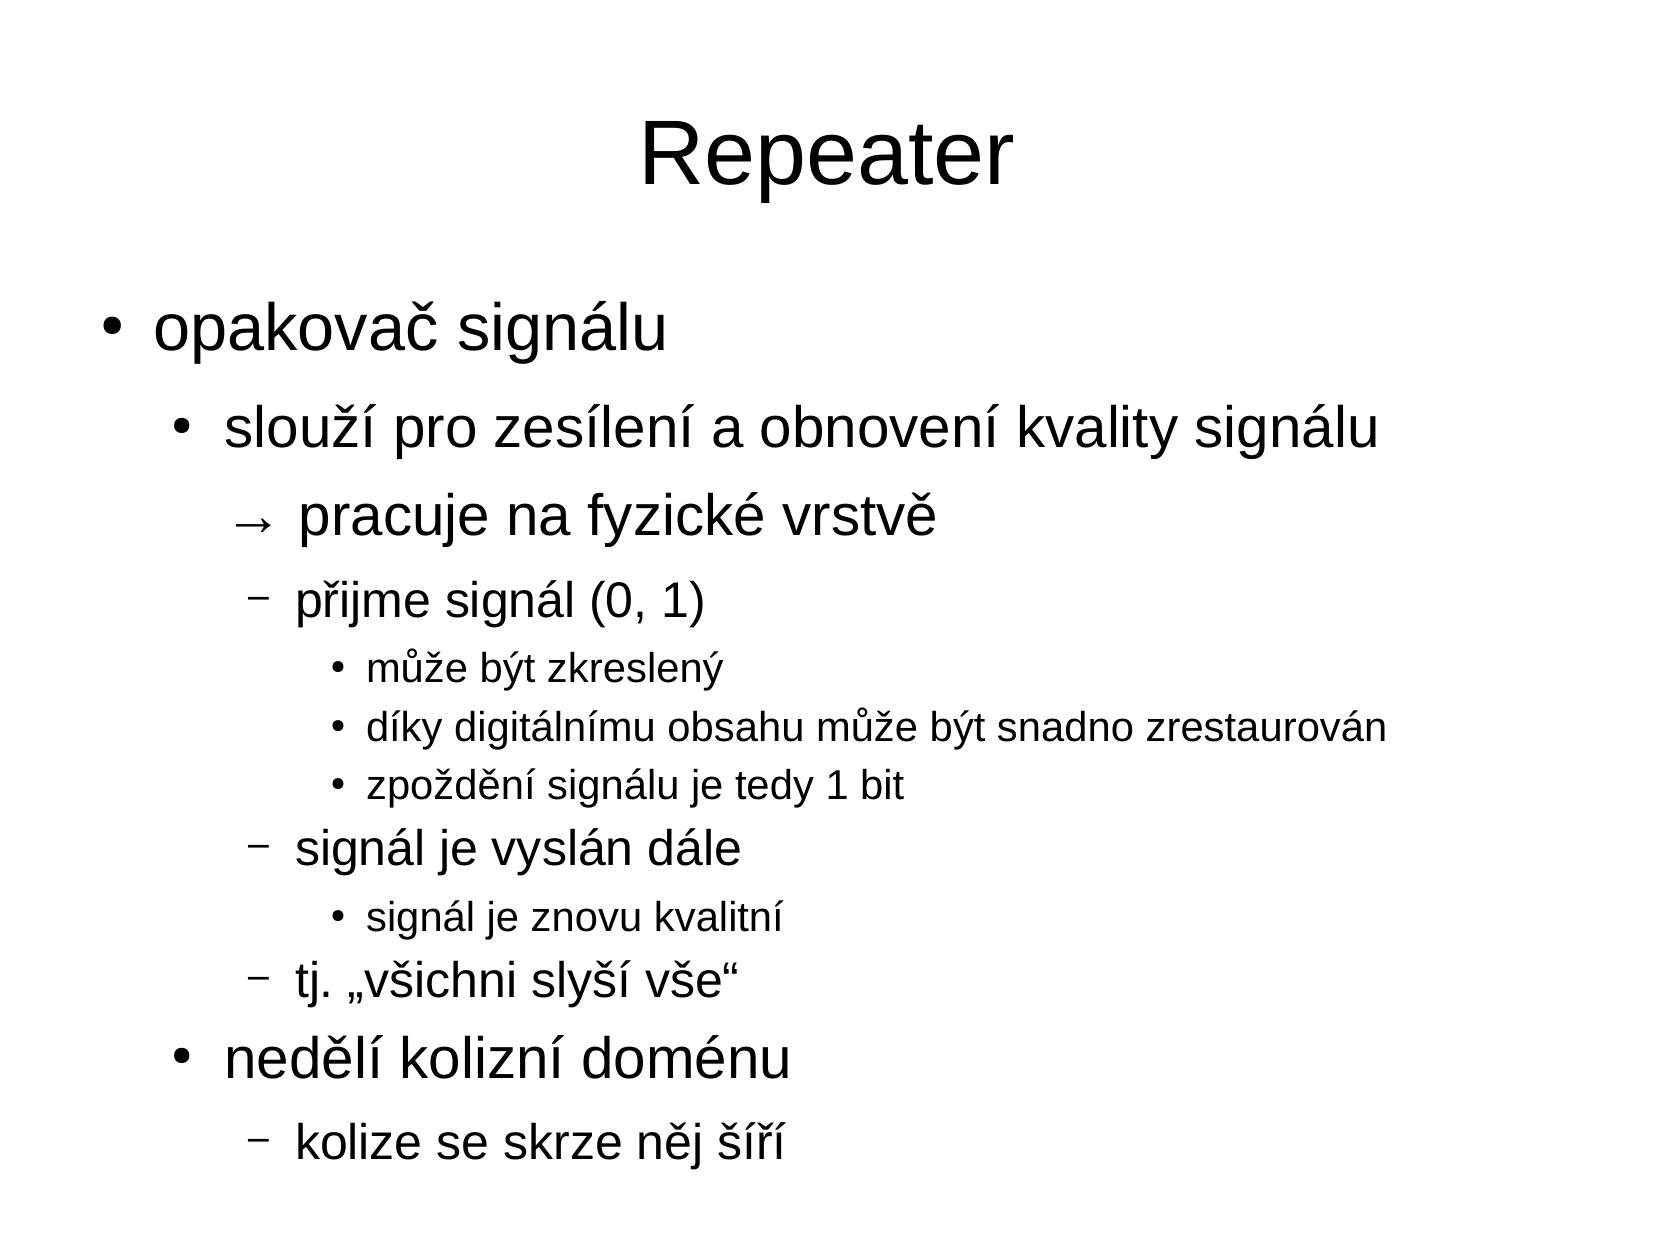

# Repeater
opakovač signálu
slouží pro zesílení a obnovení kvality signálu
→ pracuje na fyzické vrstvě
přijme signál (0, 1)
může být zkreslený
díky digitálnímu obsahu může být snadno zrestaurován
zpoždění signálu je tedy 1 bit
signál je vyslán dále
signál je znovu kvalitní
tj. „všichni slyší vše“
nedělí kolizní doménu
kolize se skrze něj šíří